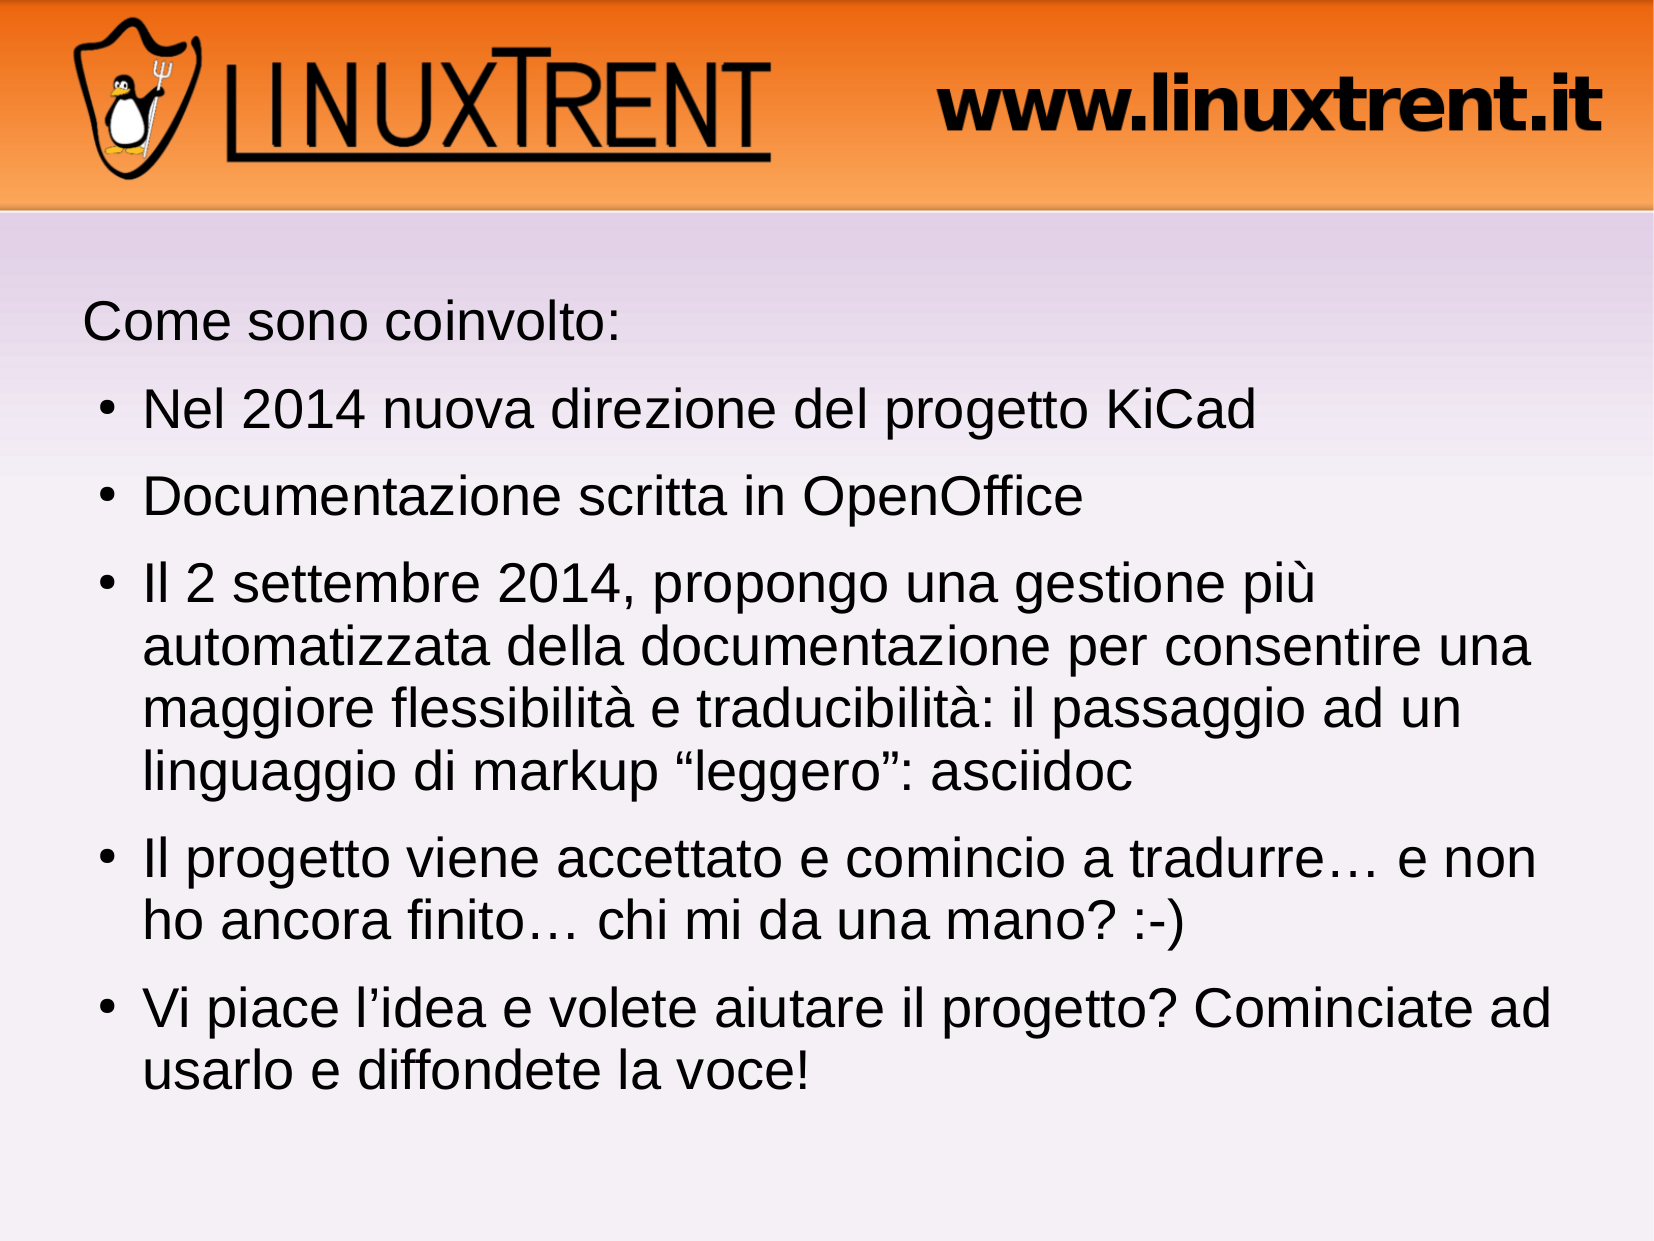

# Come sono coinvolto:
Nel 2014 nuova direzione del progetto KiCad
Documentazione scritta in OpenOffice
Il 2 settembre 2014, propongo una gestione più automatizzata della documentazione per consentire una maggiore flessibilità e traducibilità: il passaggio ad un linguaggio di markup “leggero”: asciidoc
Il progetto viene accettato e comincio a tradurre… e non ho ancora finito… chi mi da una mano? :-)
Vi piace l’idea e volete aiutare il progetto? Cominciate ad usarlo e diffondete la voce!